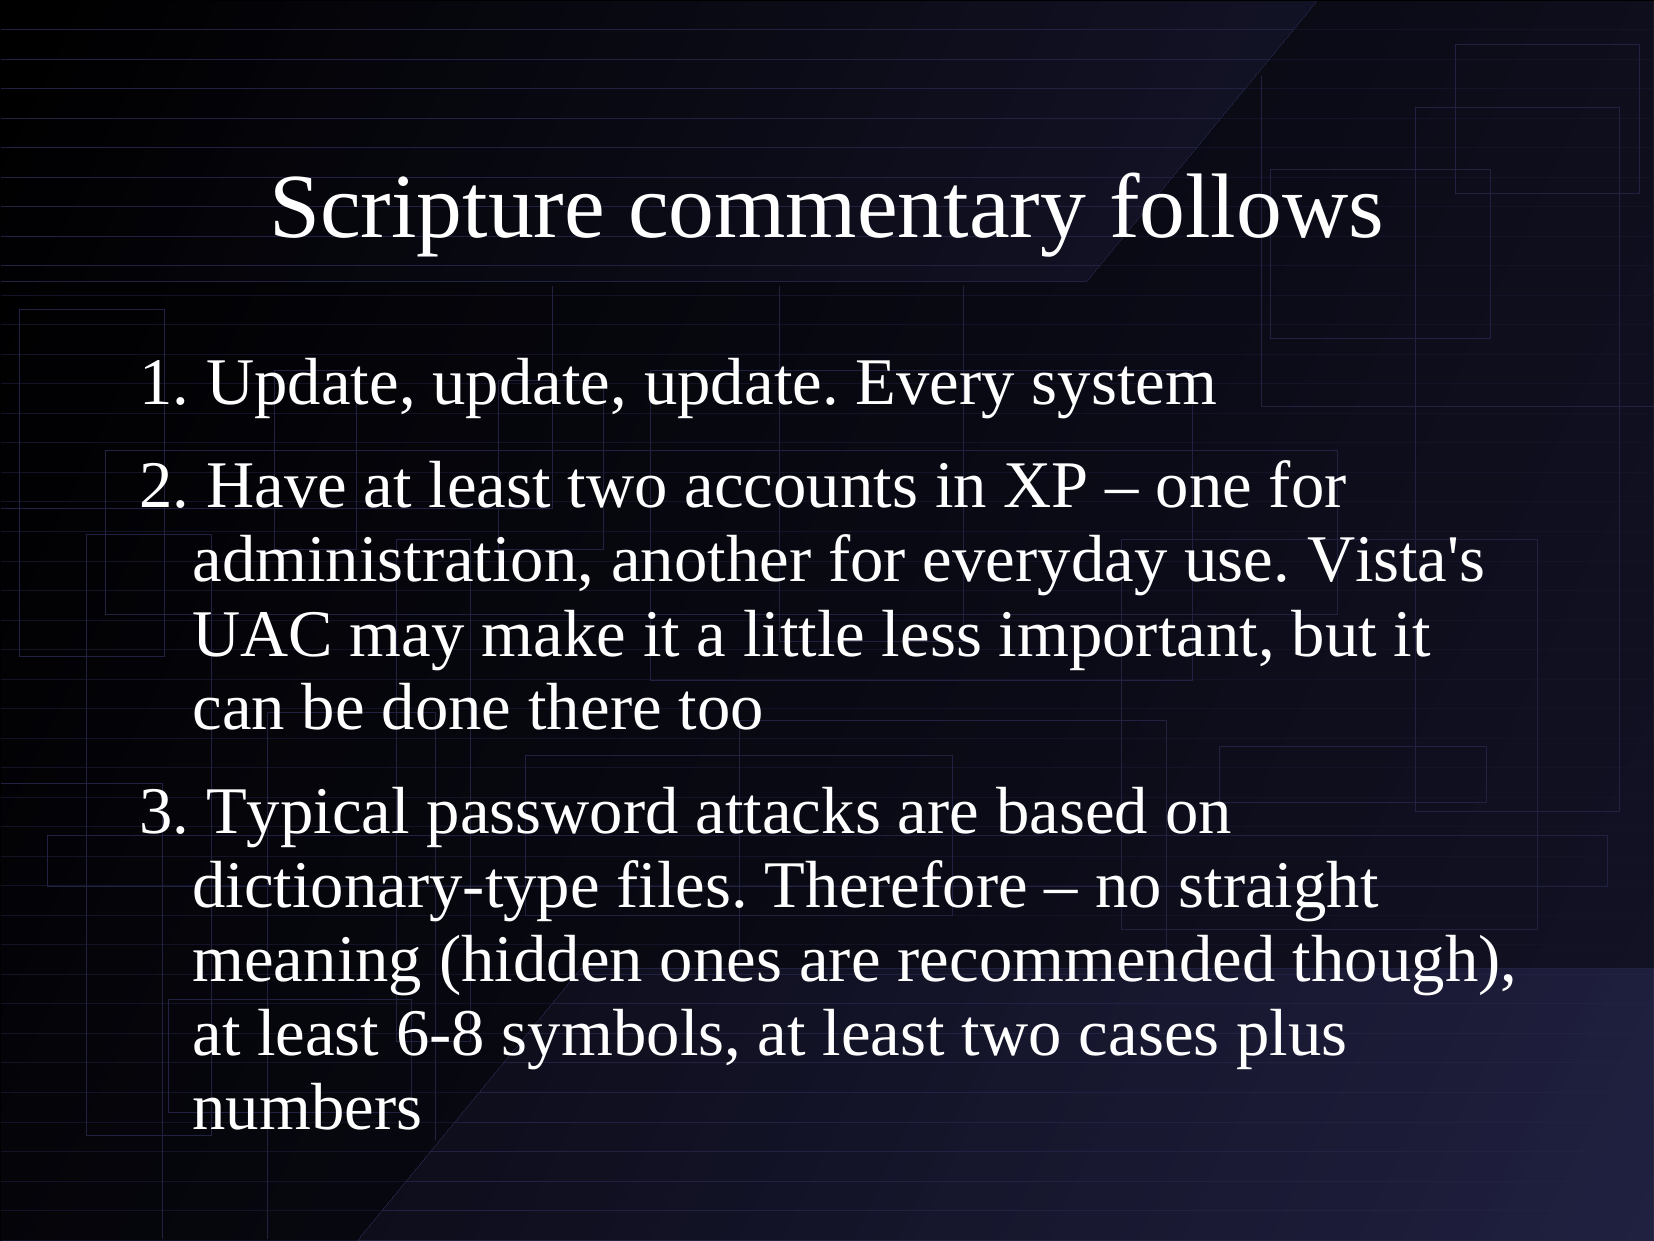

# Scripture commentary follows
1. Update, update, update. Every system
2. Have at least two accounts in XP – one for administration, another for everyday use. Vista's UAC may make it a little less important, but it can be done there too
3. Typical password attacks are based on dictionary-type files. Therefore – no straight meaning (hidden ones are recommended though), at least 6-8 symbols, at least two cases plus numbers